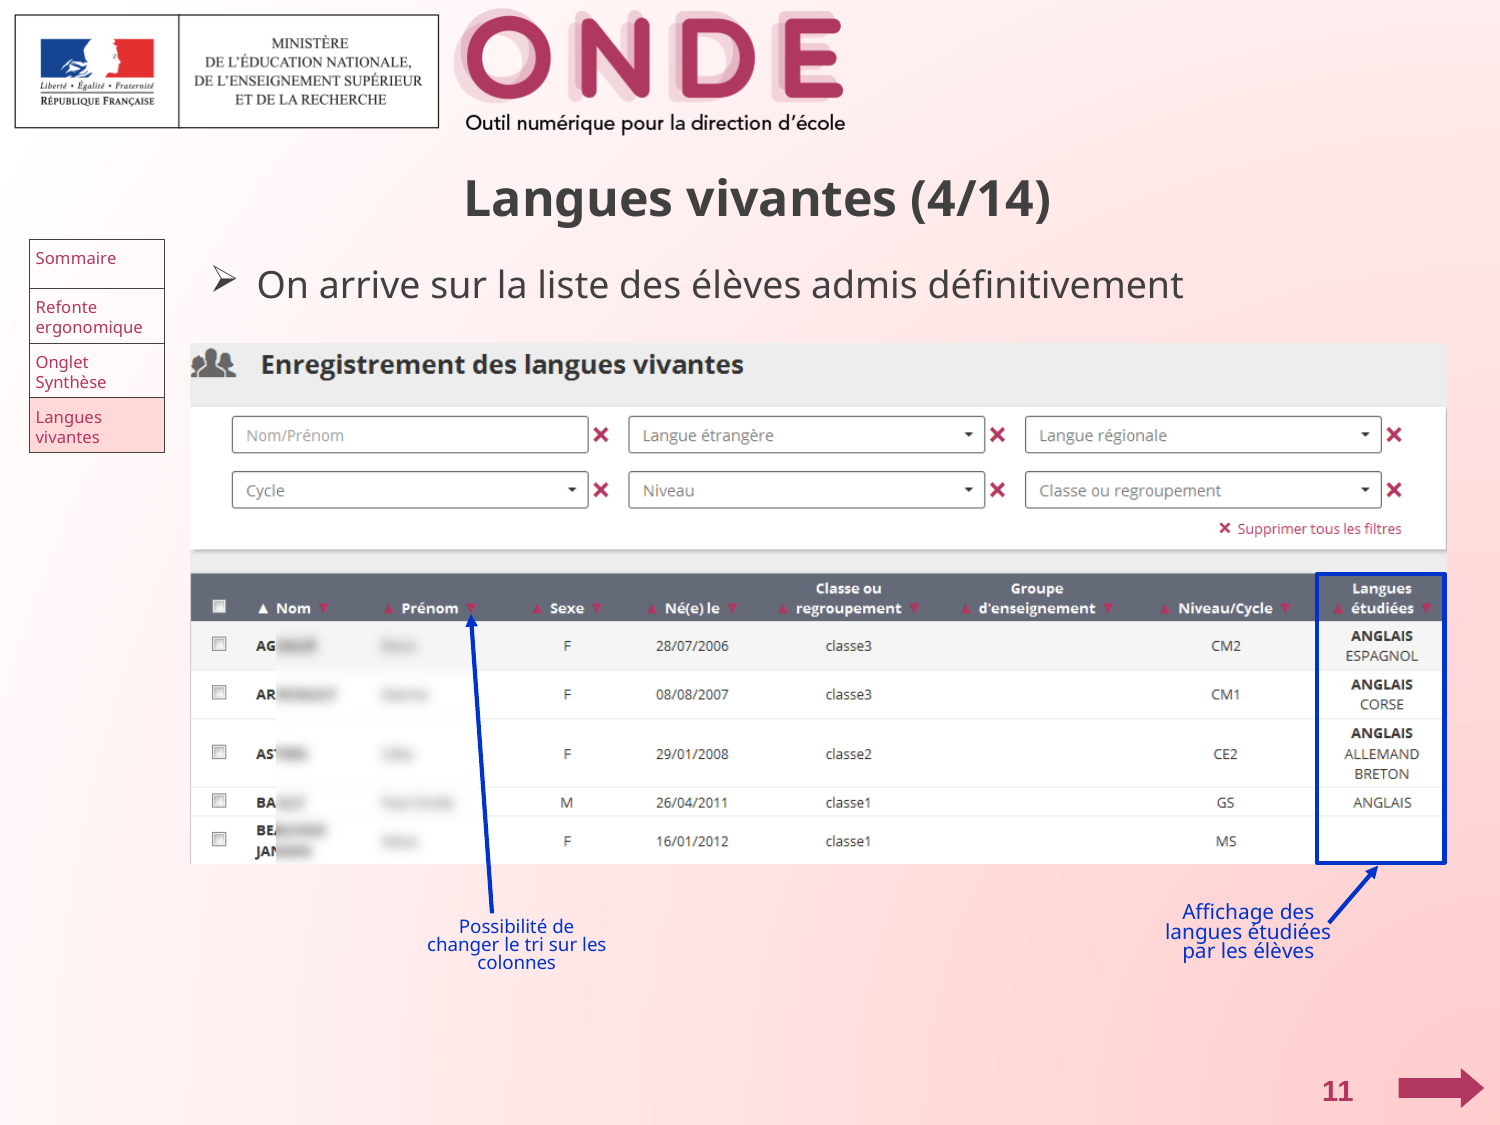

Langues vivantes (4/14)
| Sommaire |
| --- |
| Refonte ergonomique |
| Onglet Synthèse |
| Langues vivantes |
On arrive sur la liste des élèves admis définitivement
Affichage des langues étudiées par les élèves
Possibilité de changer le tri sur les colonnes